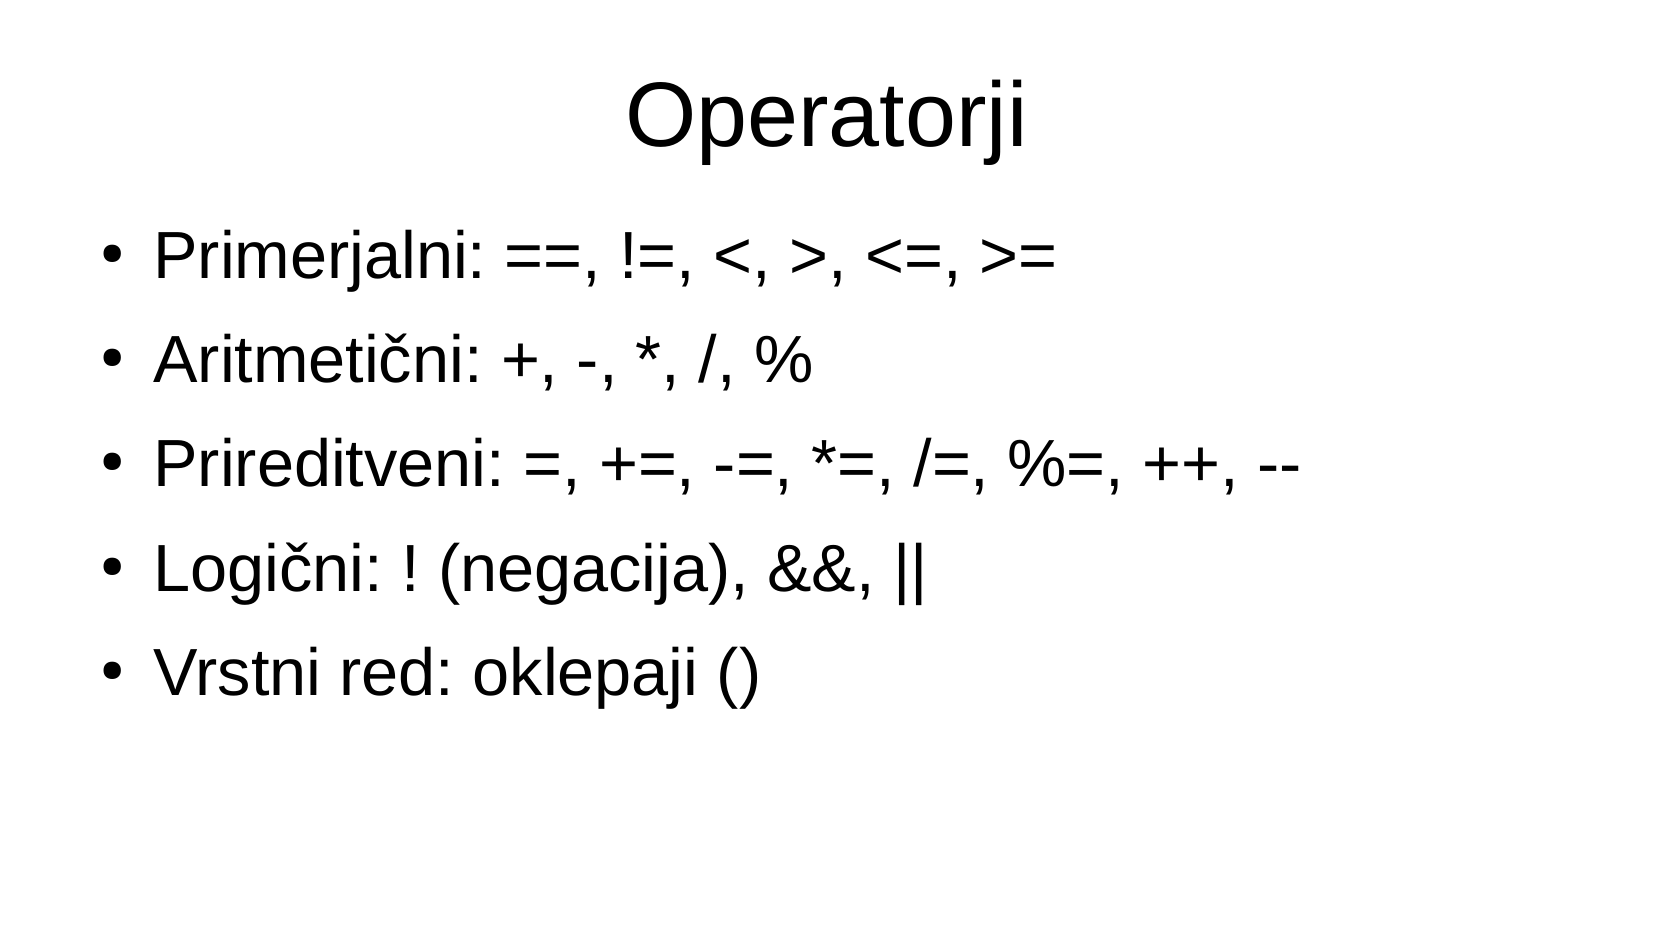

# Operatorji
Primerjalni: ==, !=, <, >, <=, >=
Aritmetični: +, -, *, /, %
Prireditveni: =, +=, -=, *=, /=, %=, ++, --
Logični: ! (negacija), &&, ||
Vrstni red: oklepaji ()